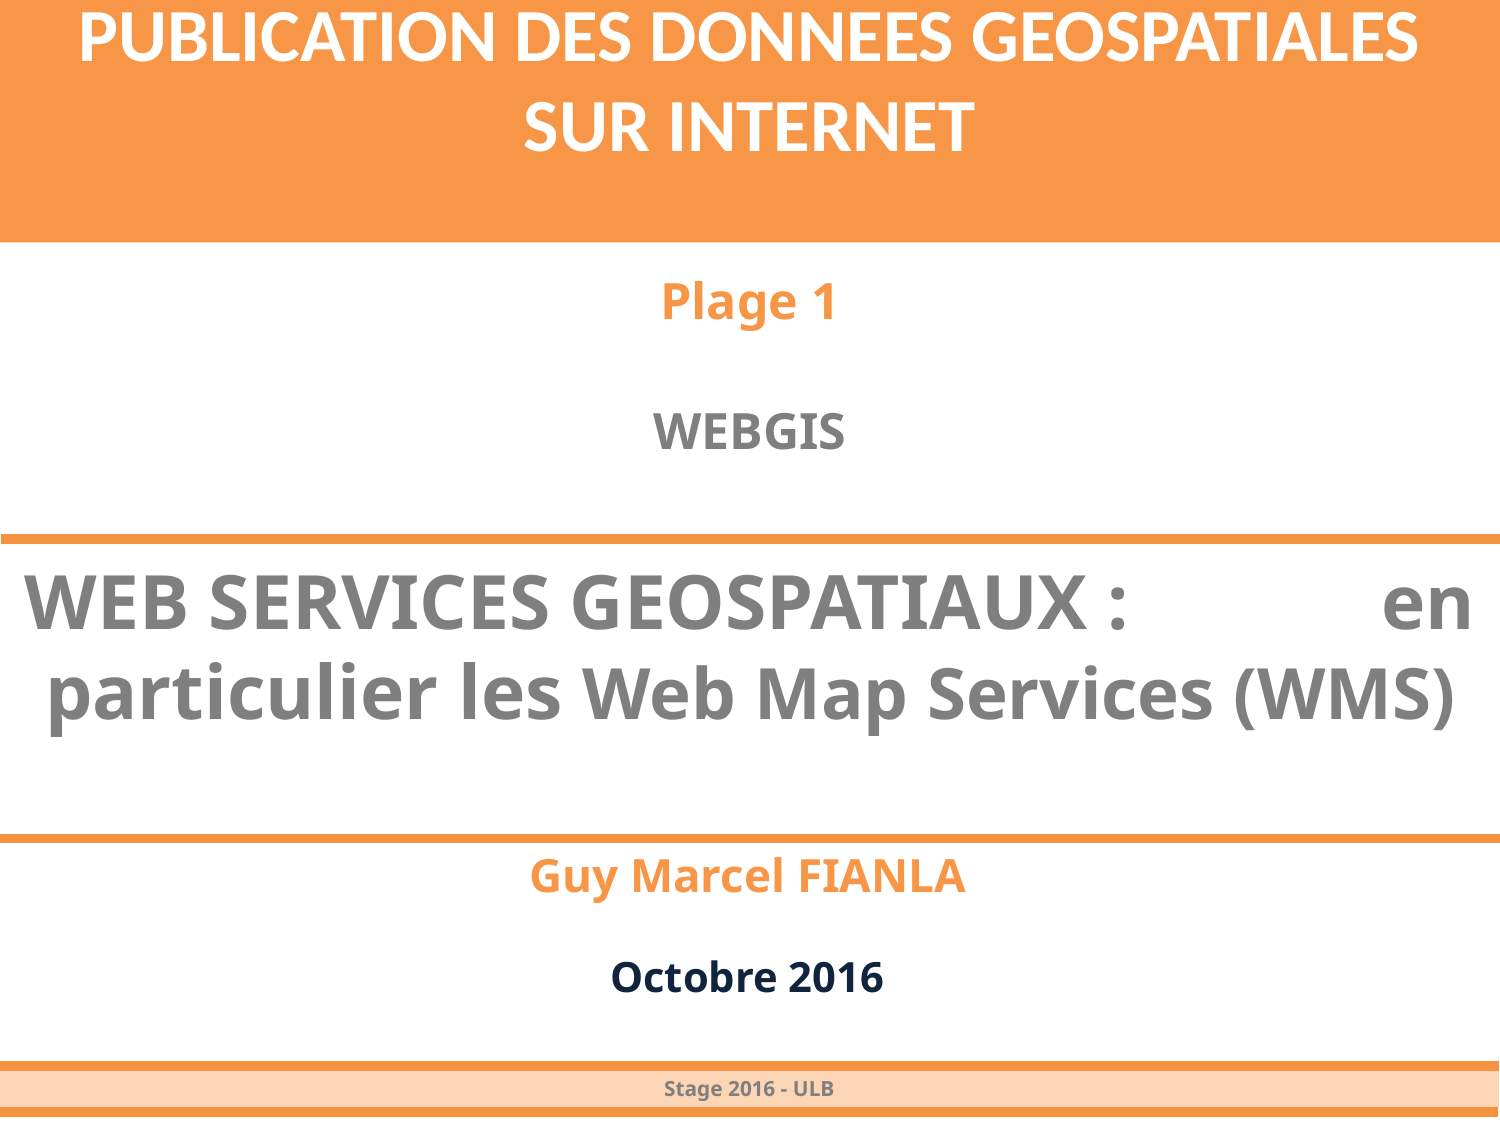

PUBLICATION DES DONNEES GEOSPATIALES SUR INTERNET
Plage 1
WEBGIS
WEB SERVICES GEOSPATIAUX : en particulier les Web Map Services (WMS)
Guy Marcel FIANLA
Octobre 2016
Stage 2016 - ULB